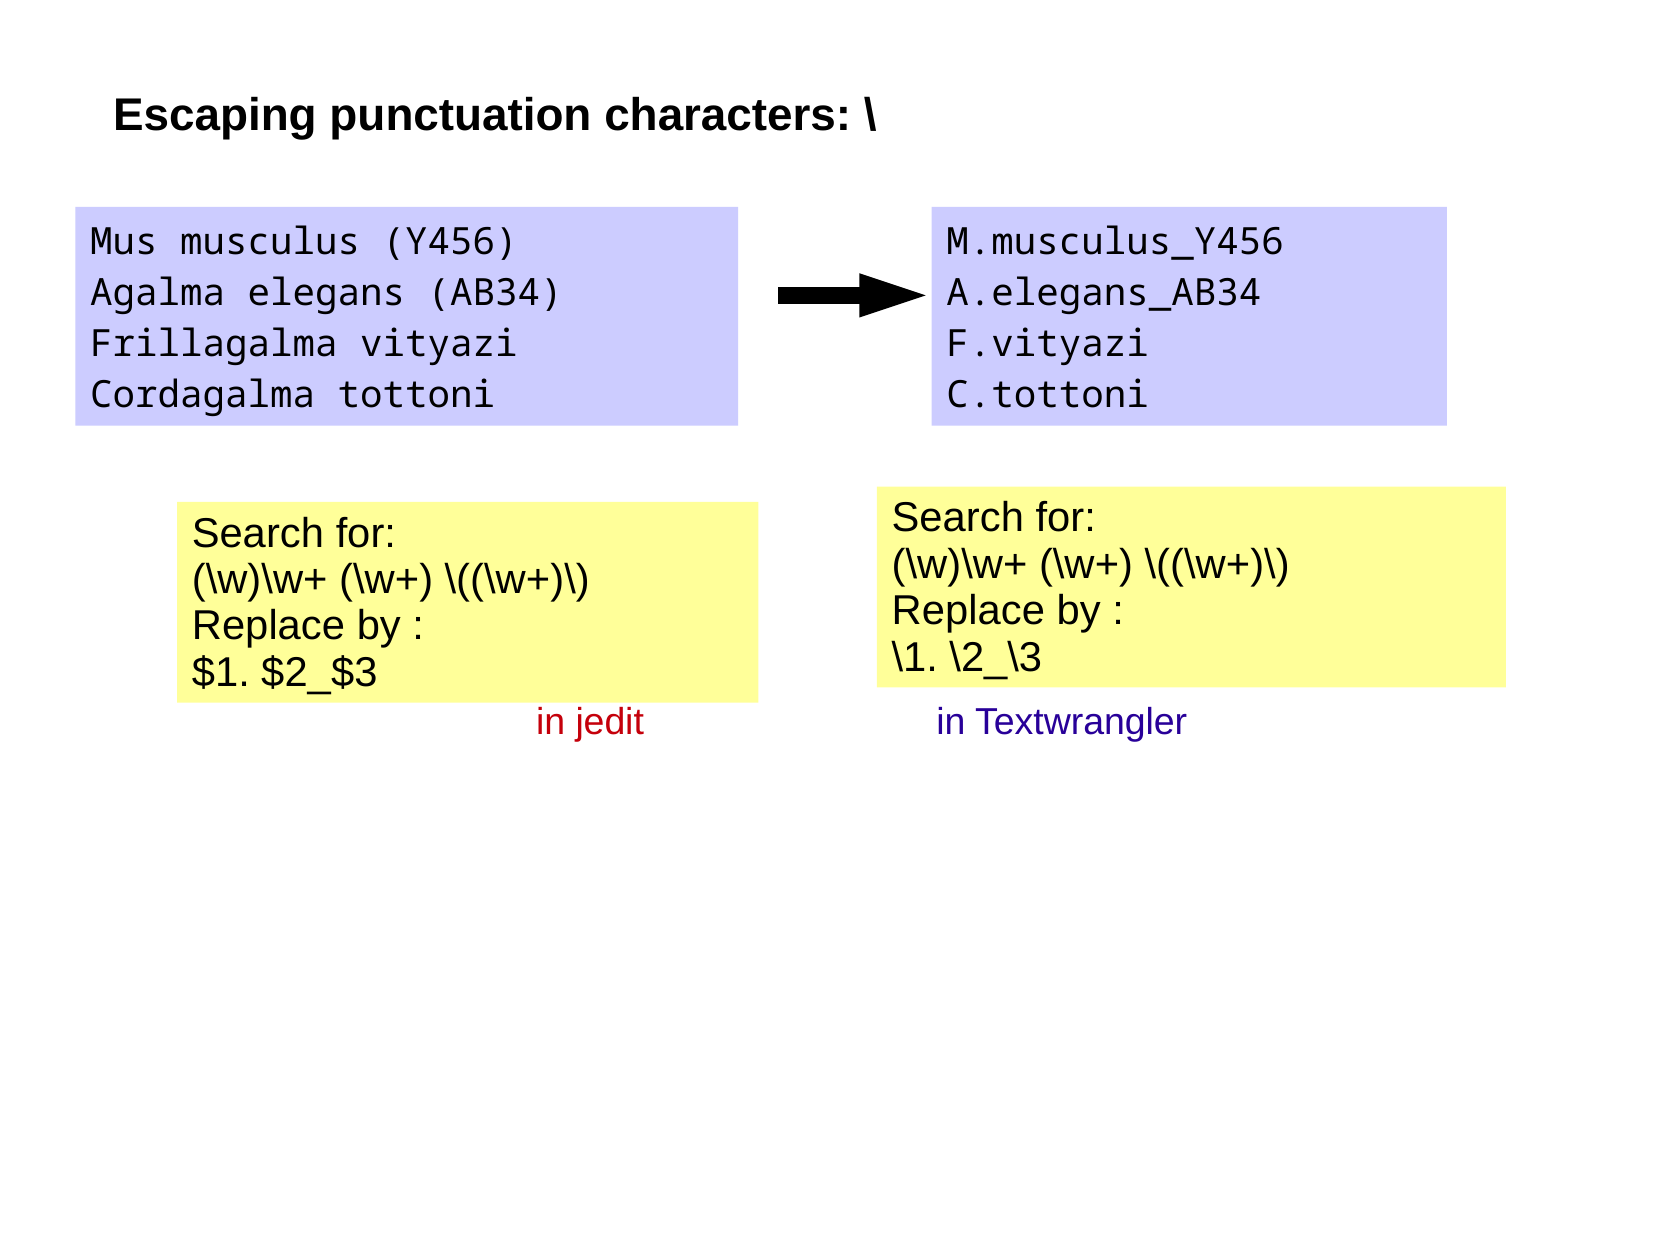

Escaping punctuation characters: \
Mus musculus (Y456)
Agalma elegans (AB34)
Frillagalma vityazi
Cordagalma tottoni
M.musculus_Y456
A.elegans_AB34
F.vityazi
C.tottoni
Search for:
(\w)\w+ (\w+) \((\w+)\)
Replace by :
\1. \2_\3
Search for:
(\w)\w+ (\w+) \((\w+)\)
Replace by :
$1. $2_$3
in jedit
in Textwrangler